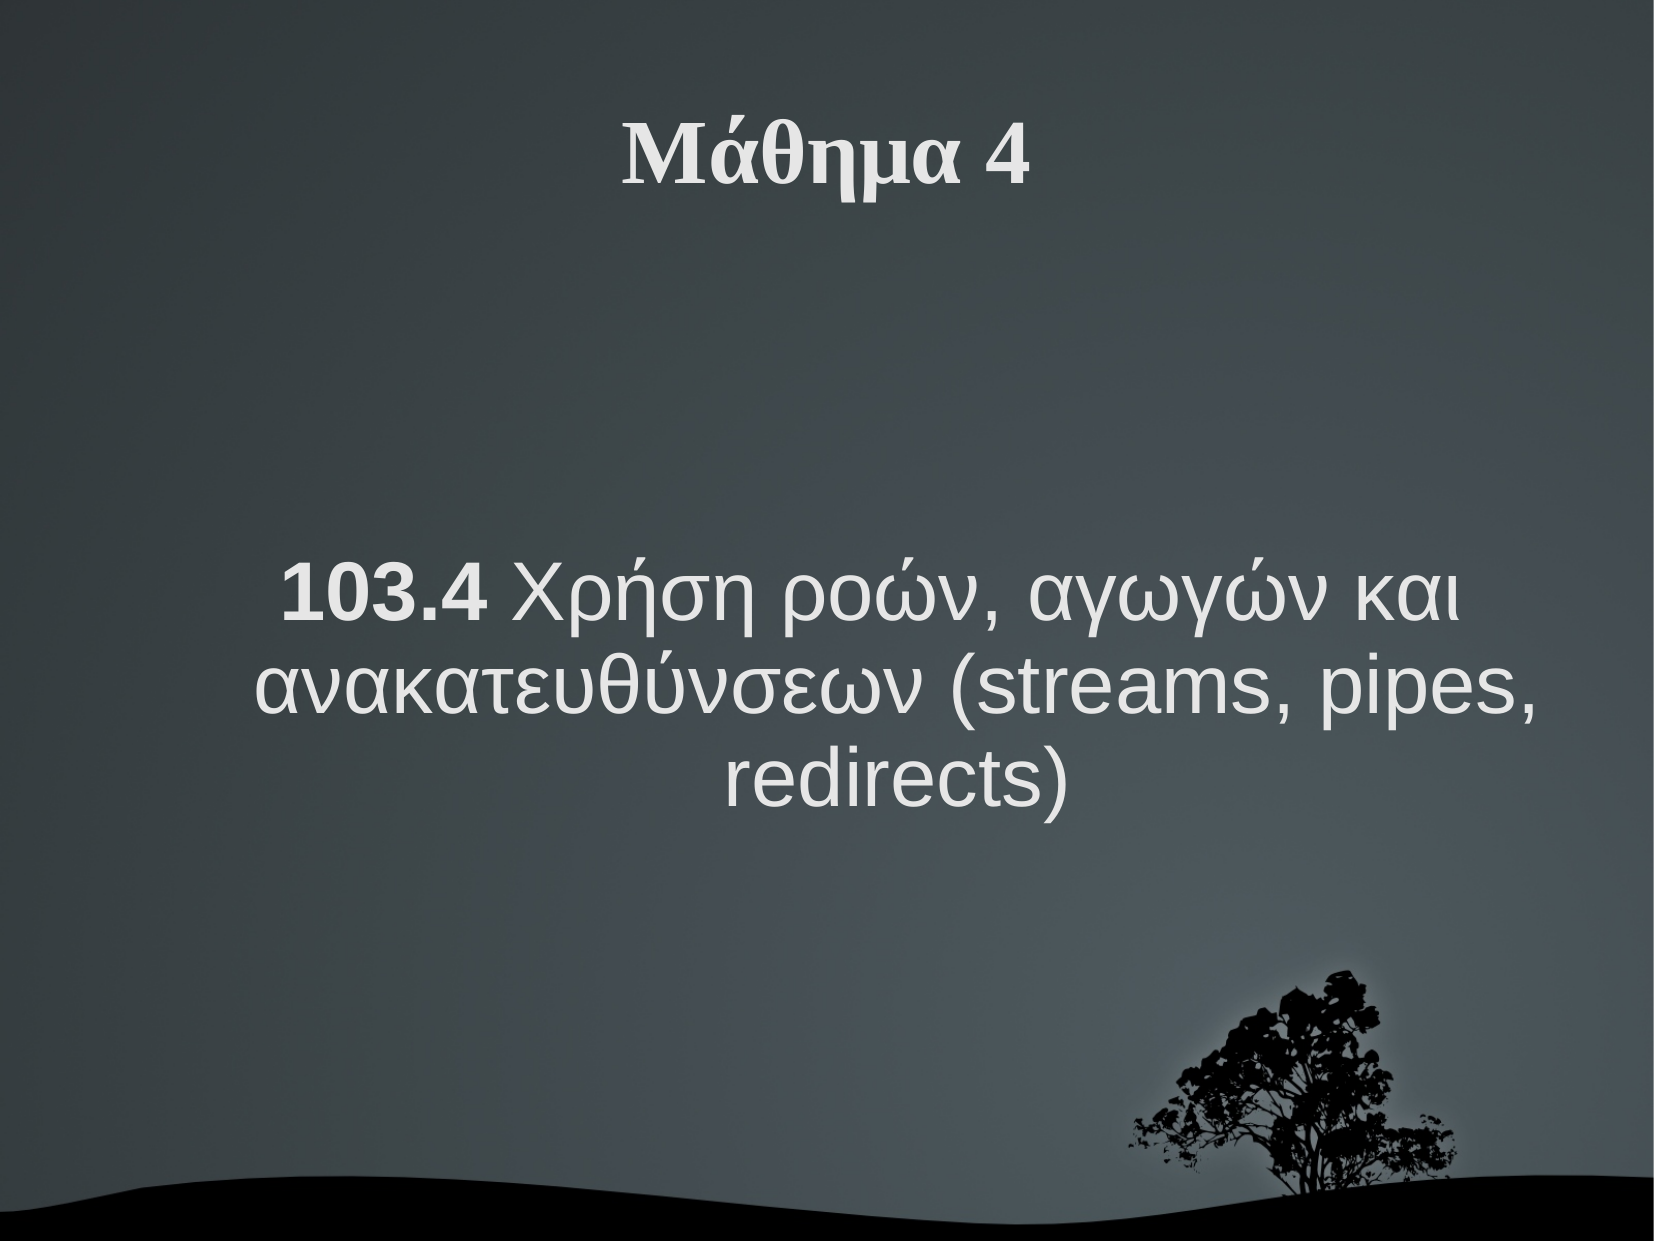

# Μάθημα 4
103.4 Χρήση ροών, αγωγών και ανακατευθύνσεων (streams, pipes, redirects)